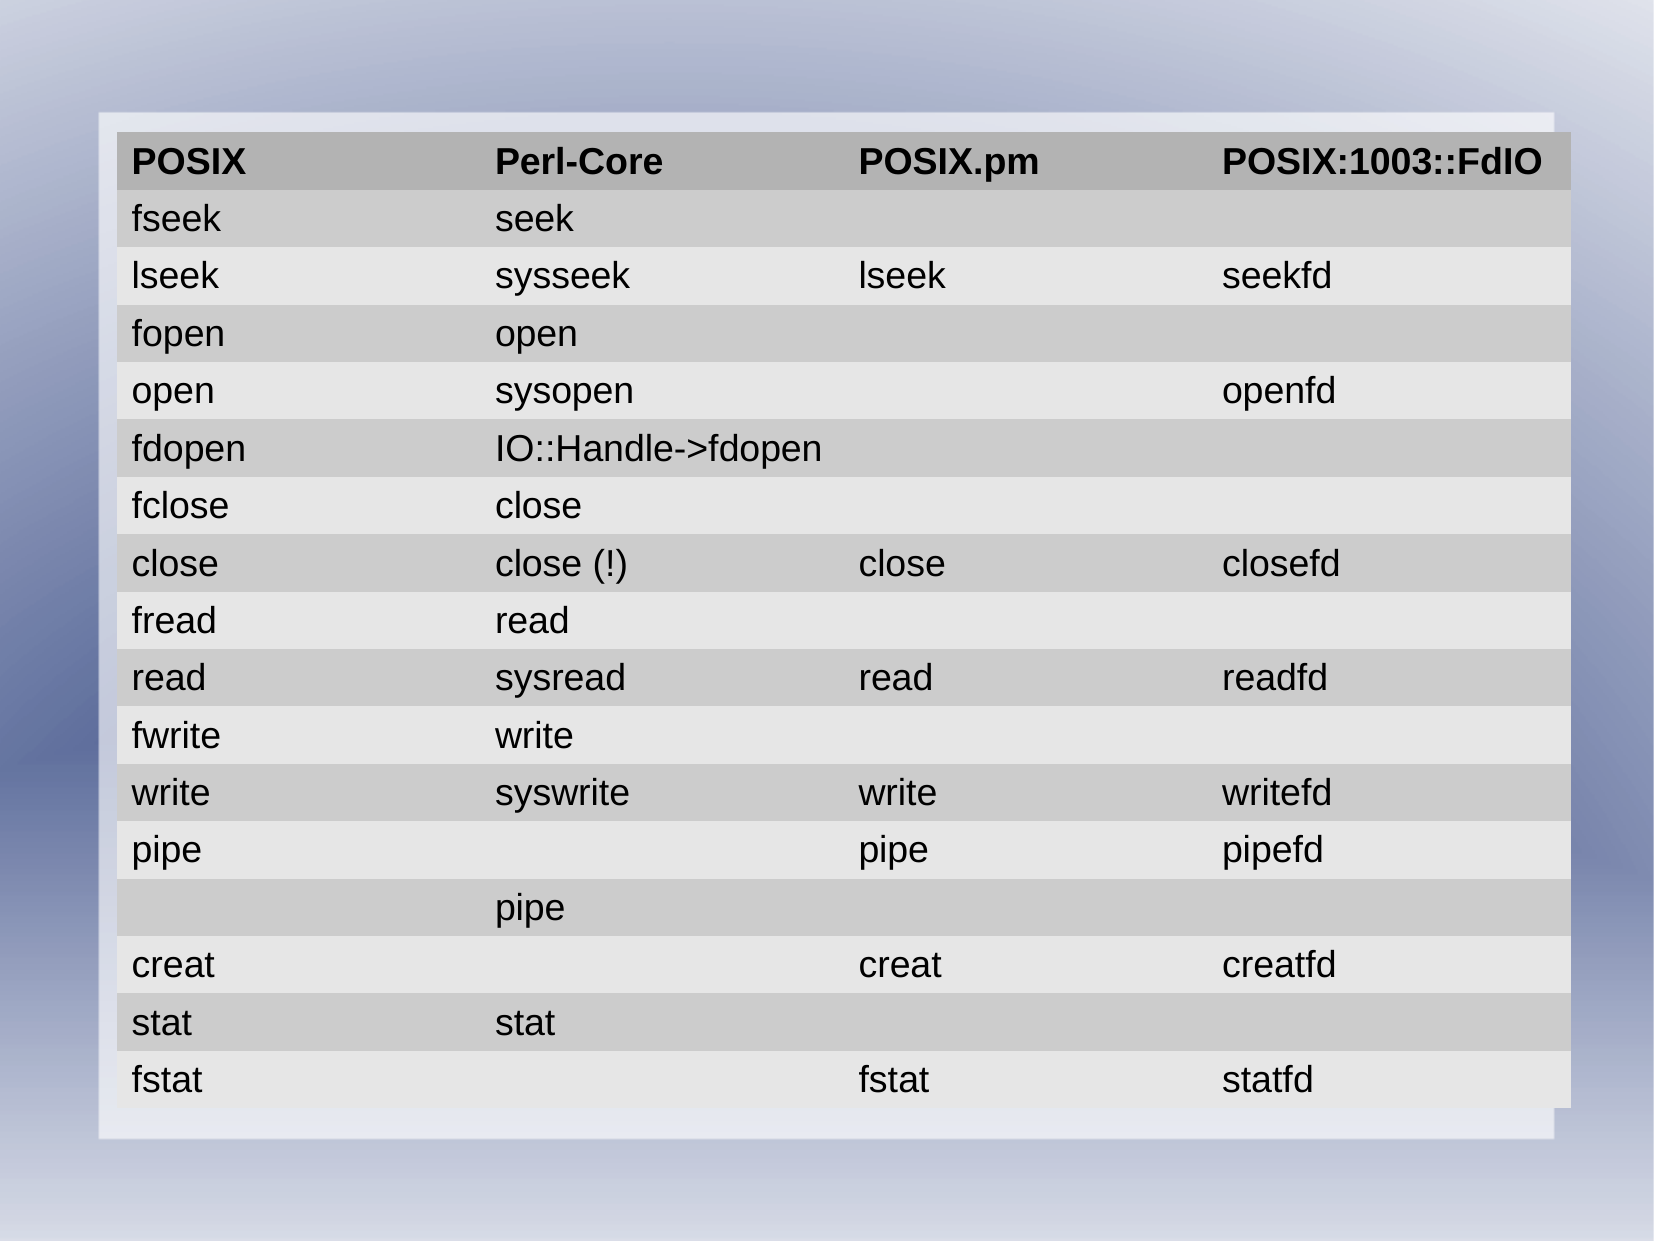

#
| POSIX | Perl-Core | POSIX.pm | POSIX:1003::FdIO |
| --- | --- | --- | --- |
| fseek | seek | | |
| lseek | sysseek | lseek | seekfd |
| fopen | open | | |
| open | sysopen | | openfd |
| fdopen | IO::Handle->fdopen | | |
| fclose | close | | |
| close | close (!) | close | closefd |
| fread | read | | |
| read | sysread | read | readfd |
| fwrite | write | | |
| write | syswrite | write | writefd |
| pipe | | pipe | pipefd |
| | pipe | | |
| creat | | creat | creatfd |
| stat | stat | | |
| fstat | | fstat | statfd |